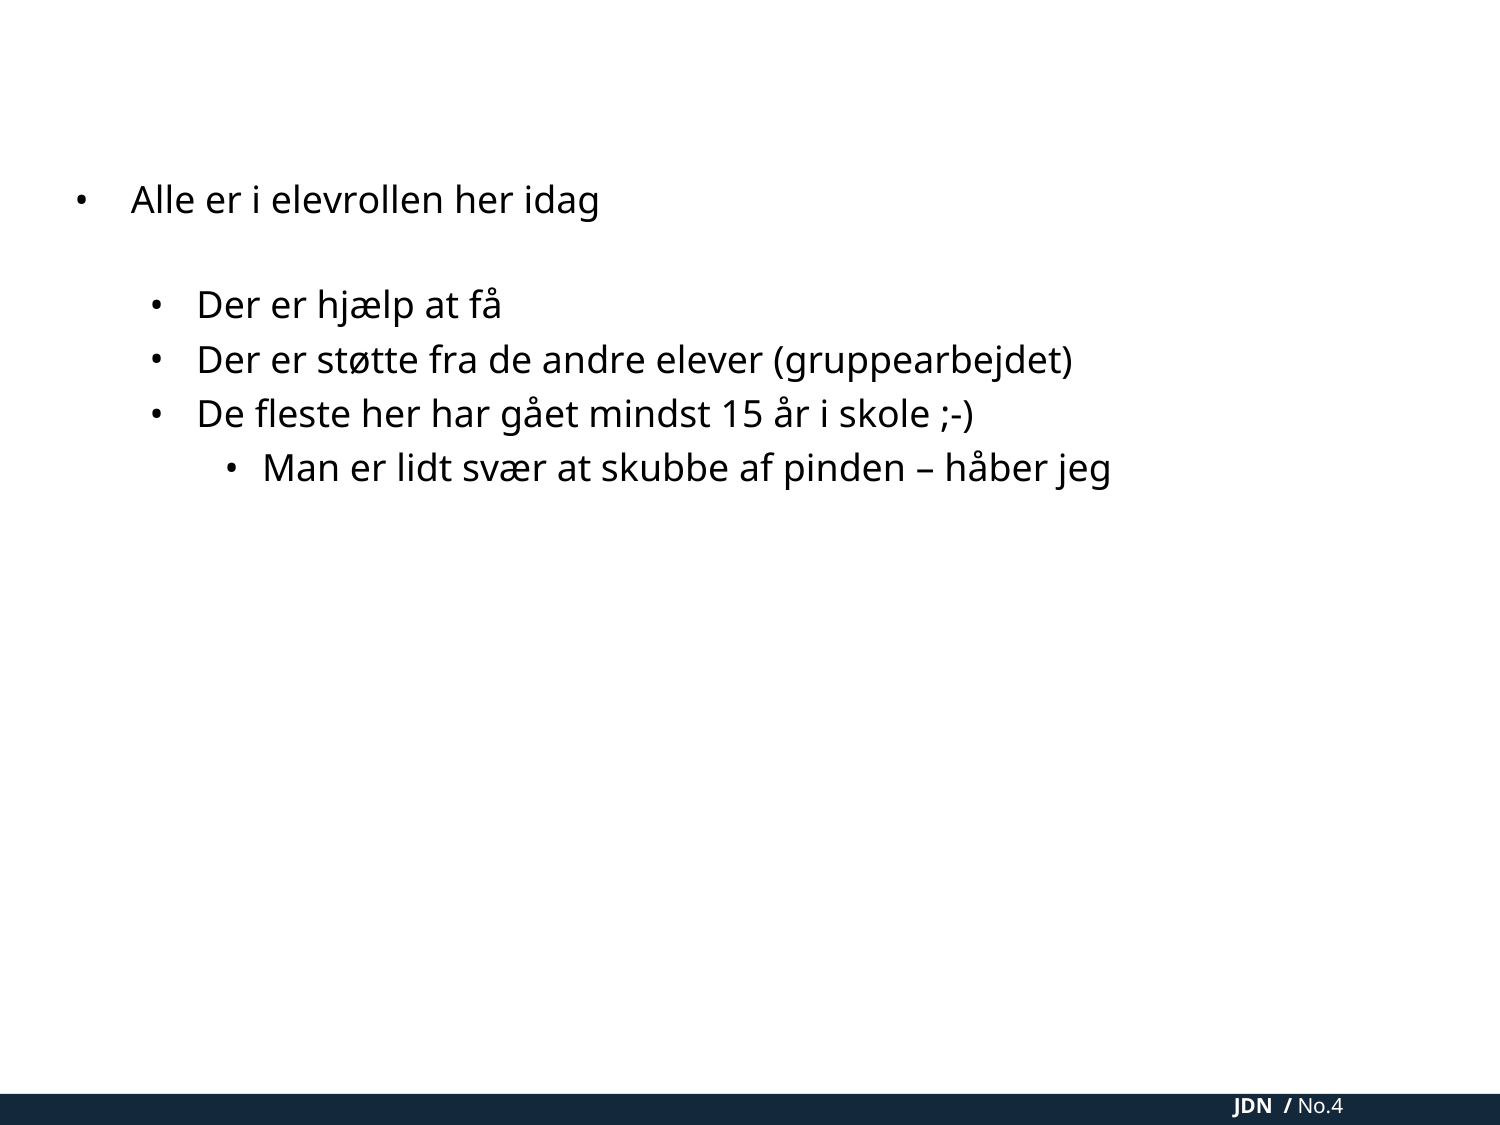

# Alle er i elevrollen her idag
Der er hjælp at få
Der er støtte fra de andre elever (gruppearbejdet)
De fleste her har gået mindst 15 år i skole ;-)
Man er lidt svær at skubbe af pinden – håber jeg